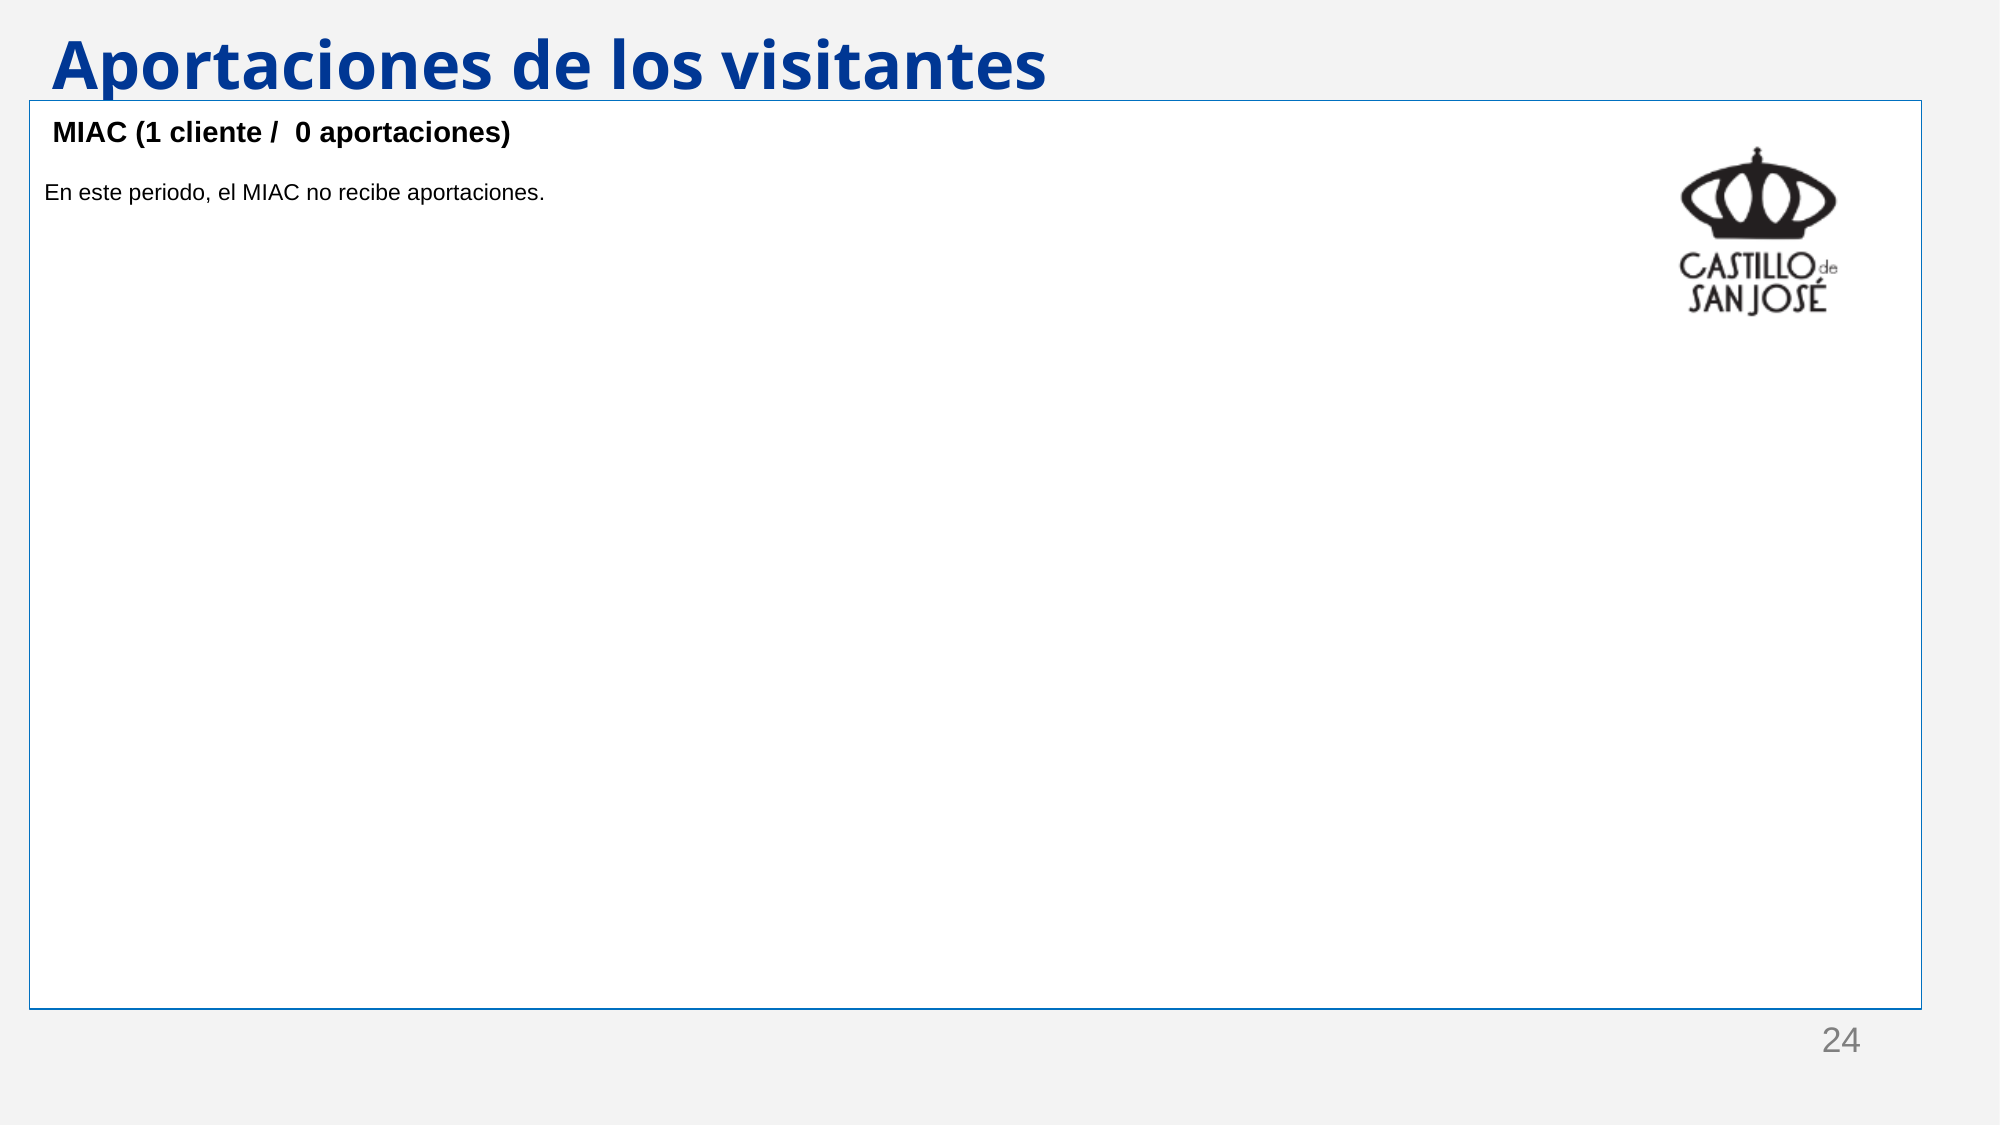

Aportaciones de los visitantes
 MIAC (1 cliente / 0 aportaciones)
En este periodo, el MIAC no recibe aportaciones.